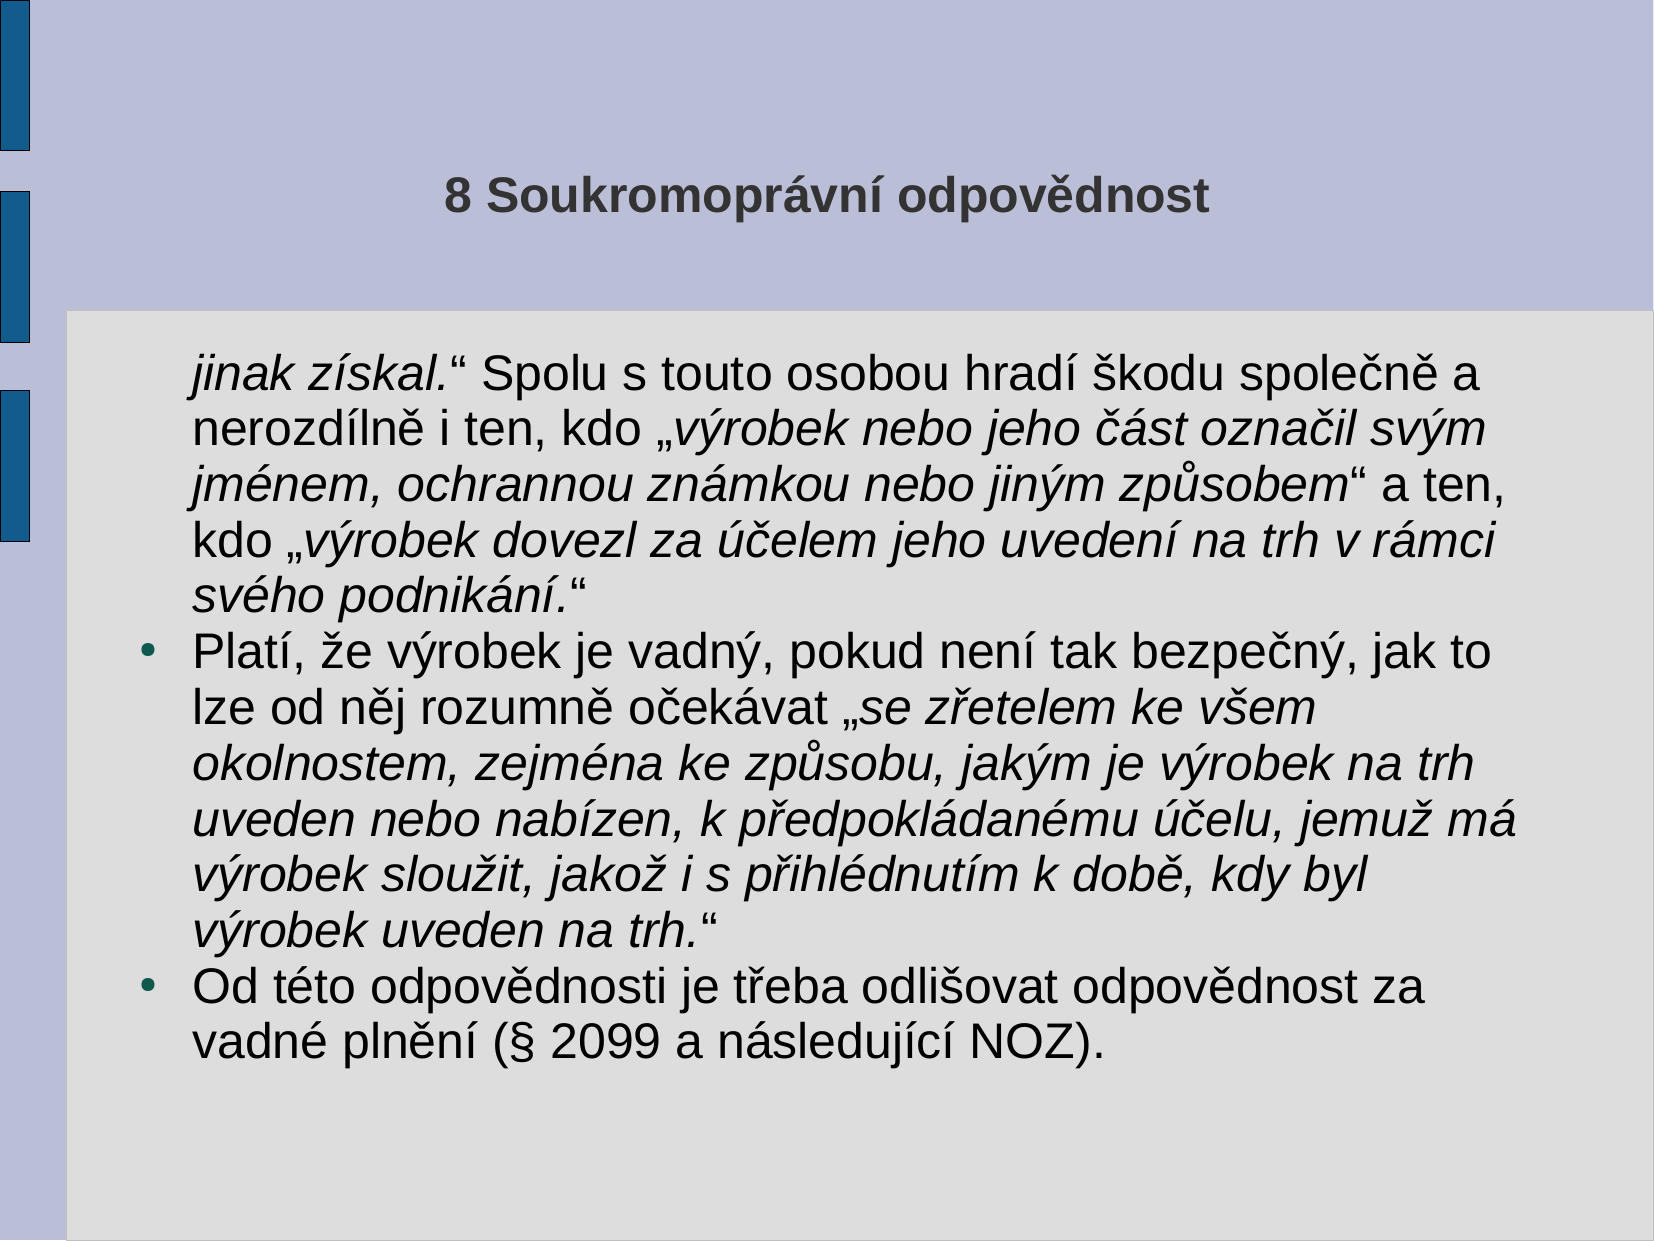

# 8 Soukromoprávní odpovědnost
jinak získal.“ Spolu s touto osobou hradí škodu společně a nerozdílně i ten, kdo „výrobek nebo jeho část označil svým jménem, ochrannou známkou nebo jiným způsobem“ a ten, kdo „výrobek dovezl za účelem jeho uvedení na trh v rámci svého podnikání.“
Platí, že výrobek je vadný, pokud není tak bezpečný, jak to lze od něj rozumně očekávat „se zřetelem ke všem okolnostem, zejména ke způsobu, jakým je výrobek na trh uveden nebo nabízen, k předpokládanému účelu, jemuž má výrobek sloužit, jakož i s přihlédnutím k době, kdy byl výrobek uveden na trh.“
Od této odpovědnosti je třeba odlišovat odpovědnost za vadné plnění (§ 2099 a následující NOZ).